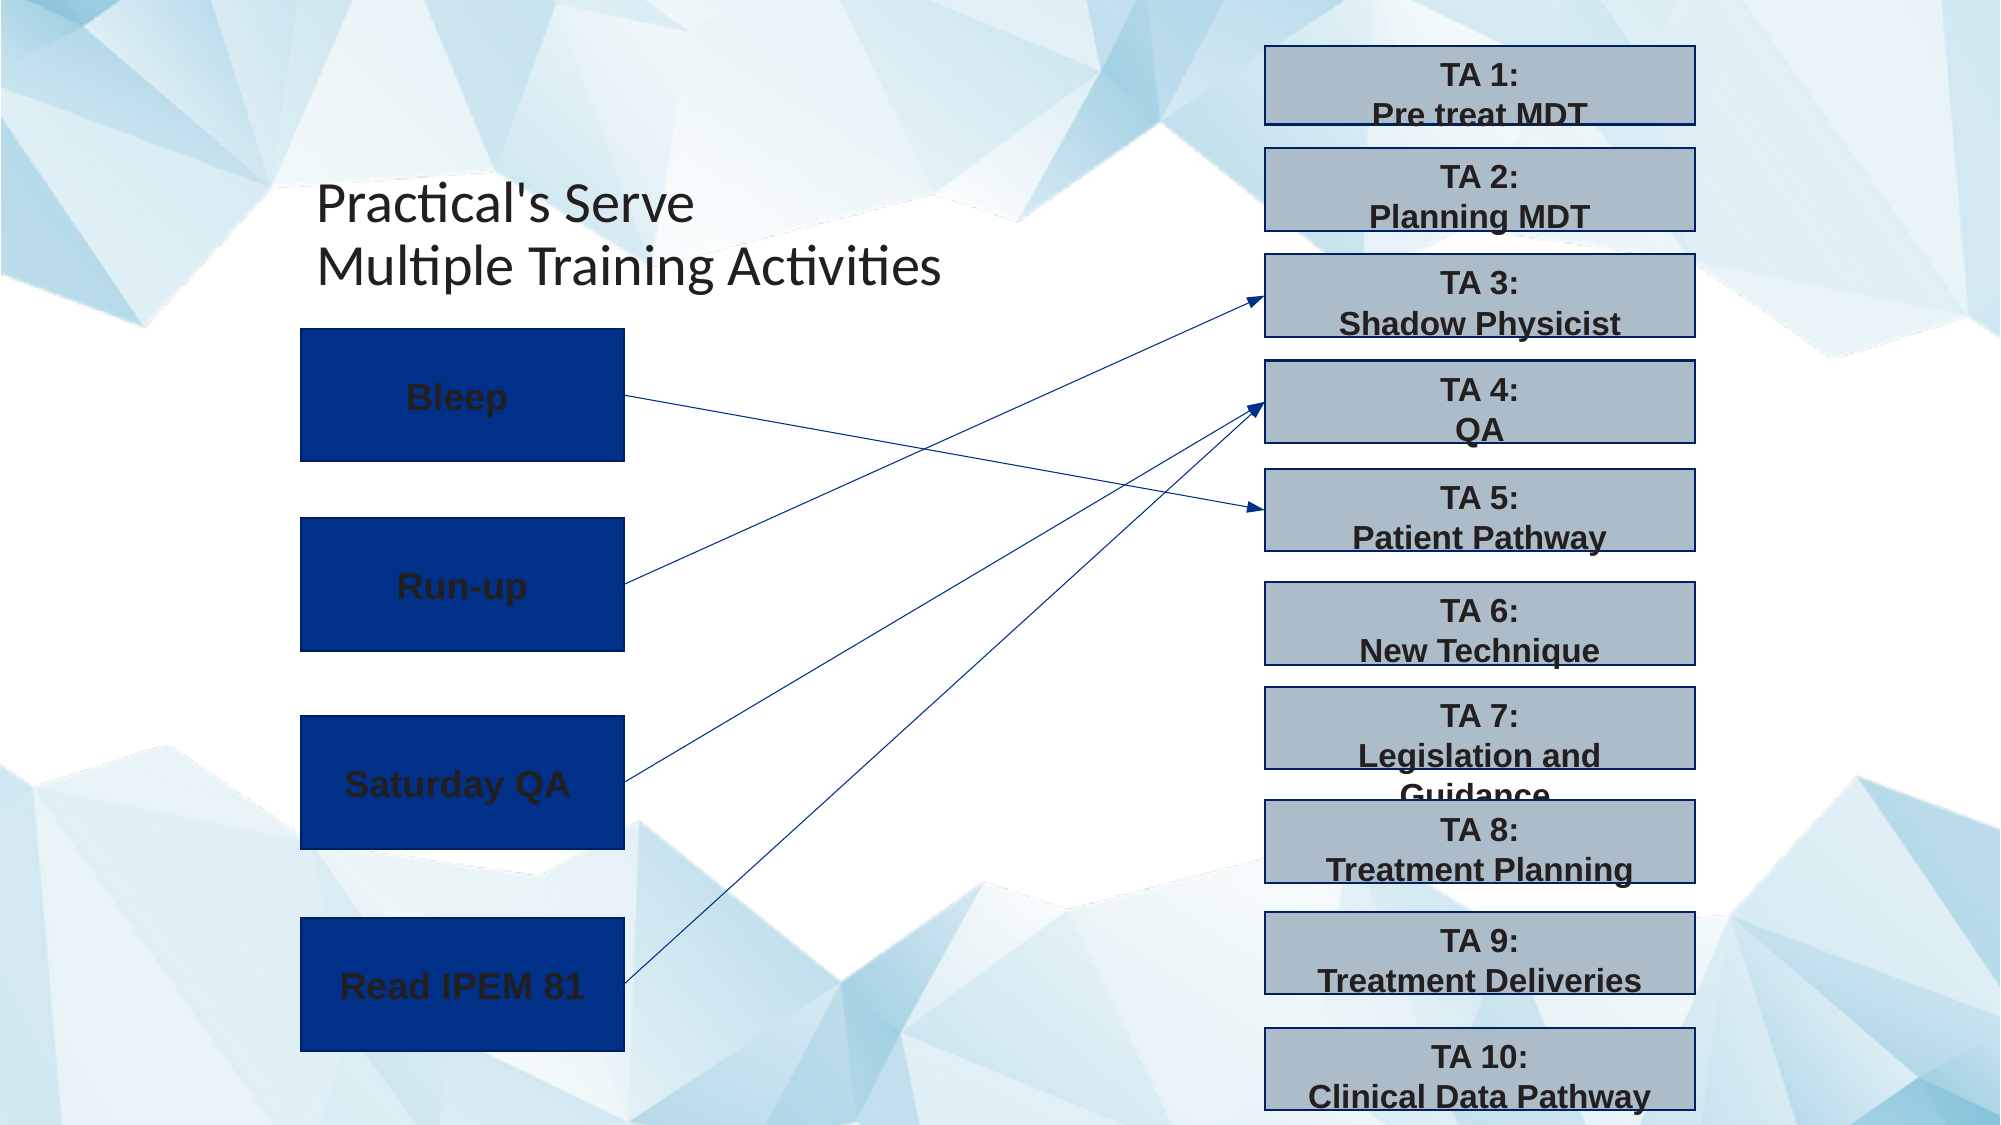

TA 1:
Pre treat MDT
TA 2:
Planning MDT
Practical's Serve
Multiple Training Activities
TA 3:
Shadow Physicist
Bleep
TA 4:
QA
TA 5:
Patient Pathway
Run-up
TA 6:
New Technique
TA 7:
Legislation and Guidance
Saturday QA
TA 8:
Treatment Planning
TA 9:
Treatment Deliveries
Read IPEM 81
TA 10:
Clinical Data Pathway